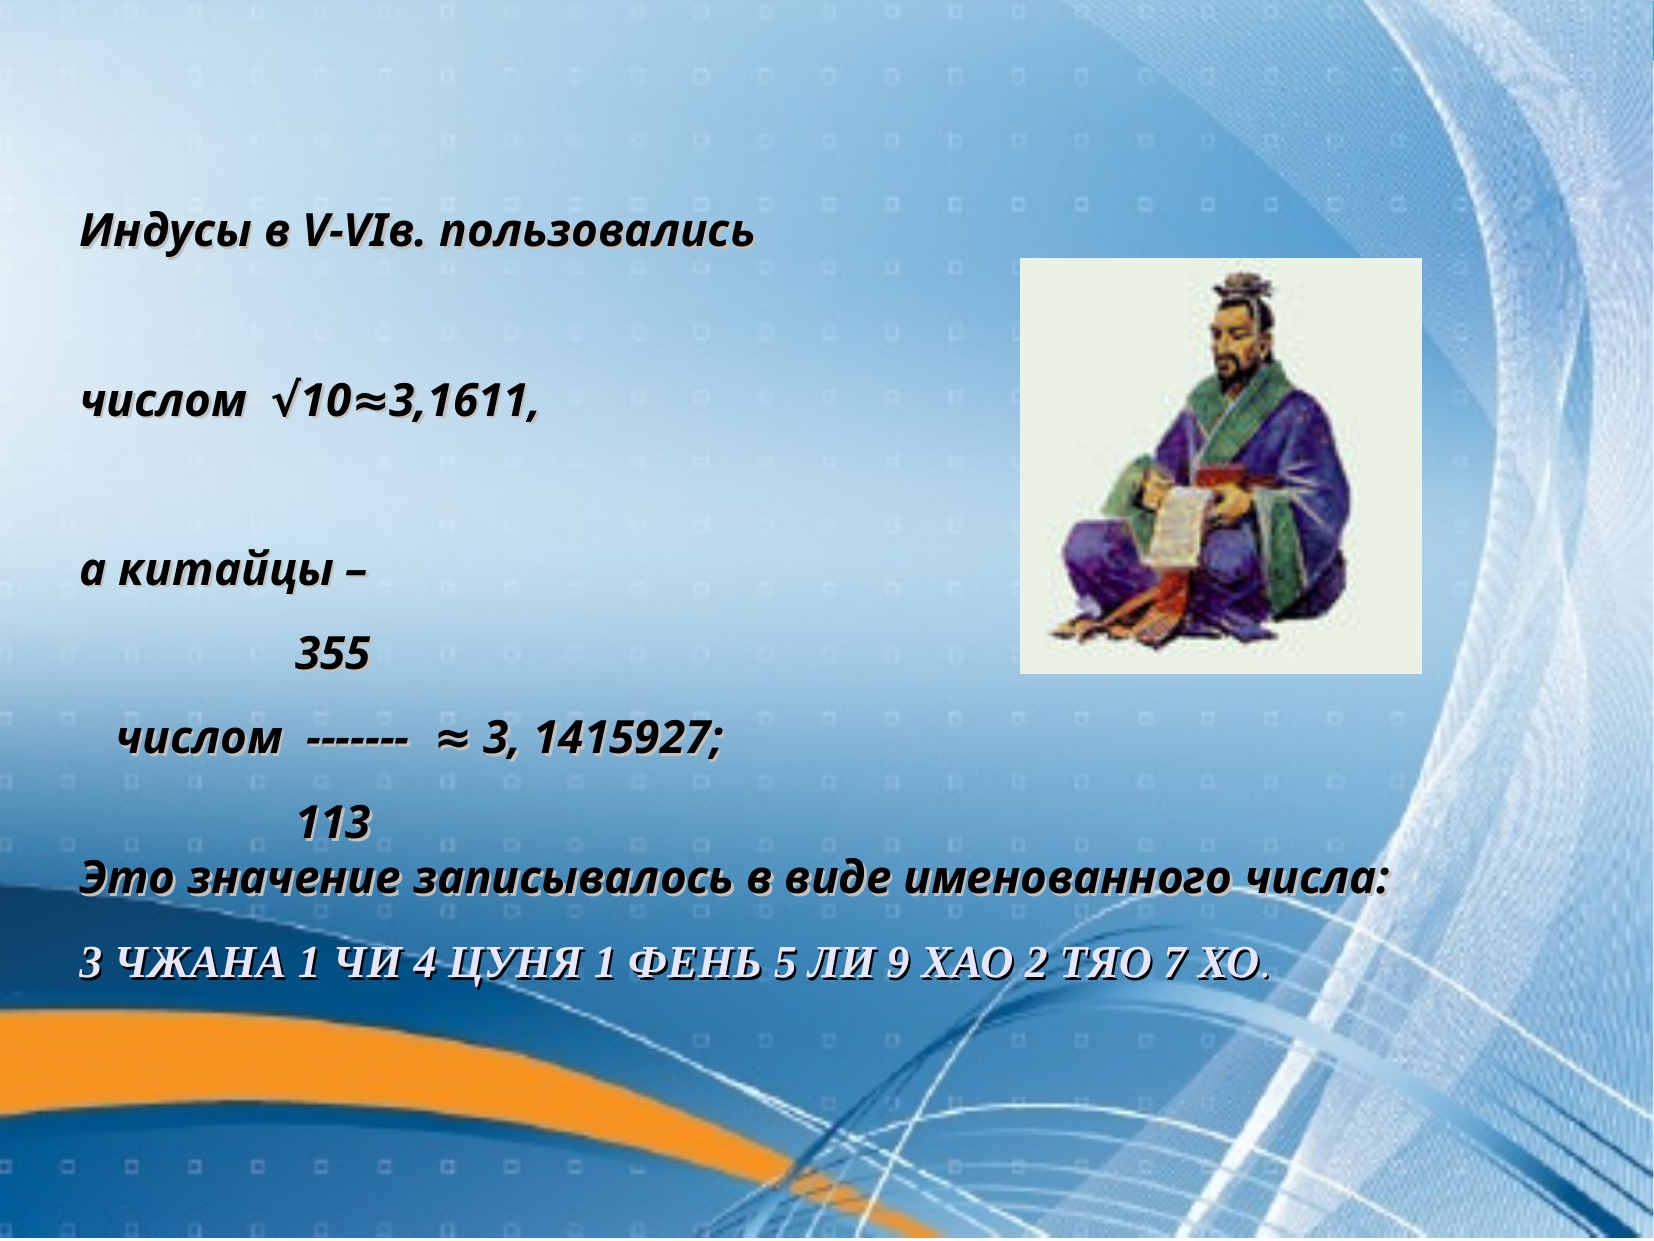

# Индусы в V-VIв. пользовались
числом √10≈3,1611,
а китайцы –
 355
 числом ------- ≈ 3, 1415927;
 113
Это значение записывалось в виде именованного числа:
3 ЧЖАНА 1 ЧИ 4 ЦУНЯ 1 ФЕНЬ 5 ЛИ 9 ХАО 2 ТЯО 7 ХО.